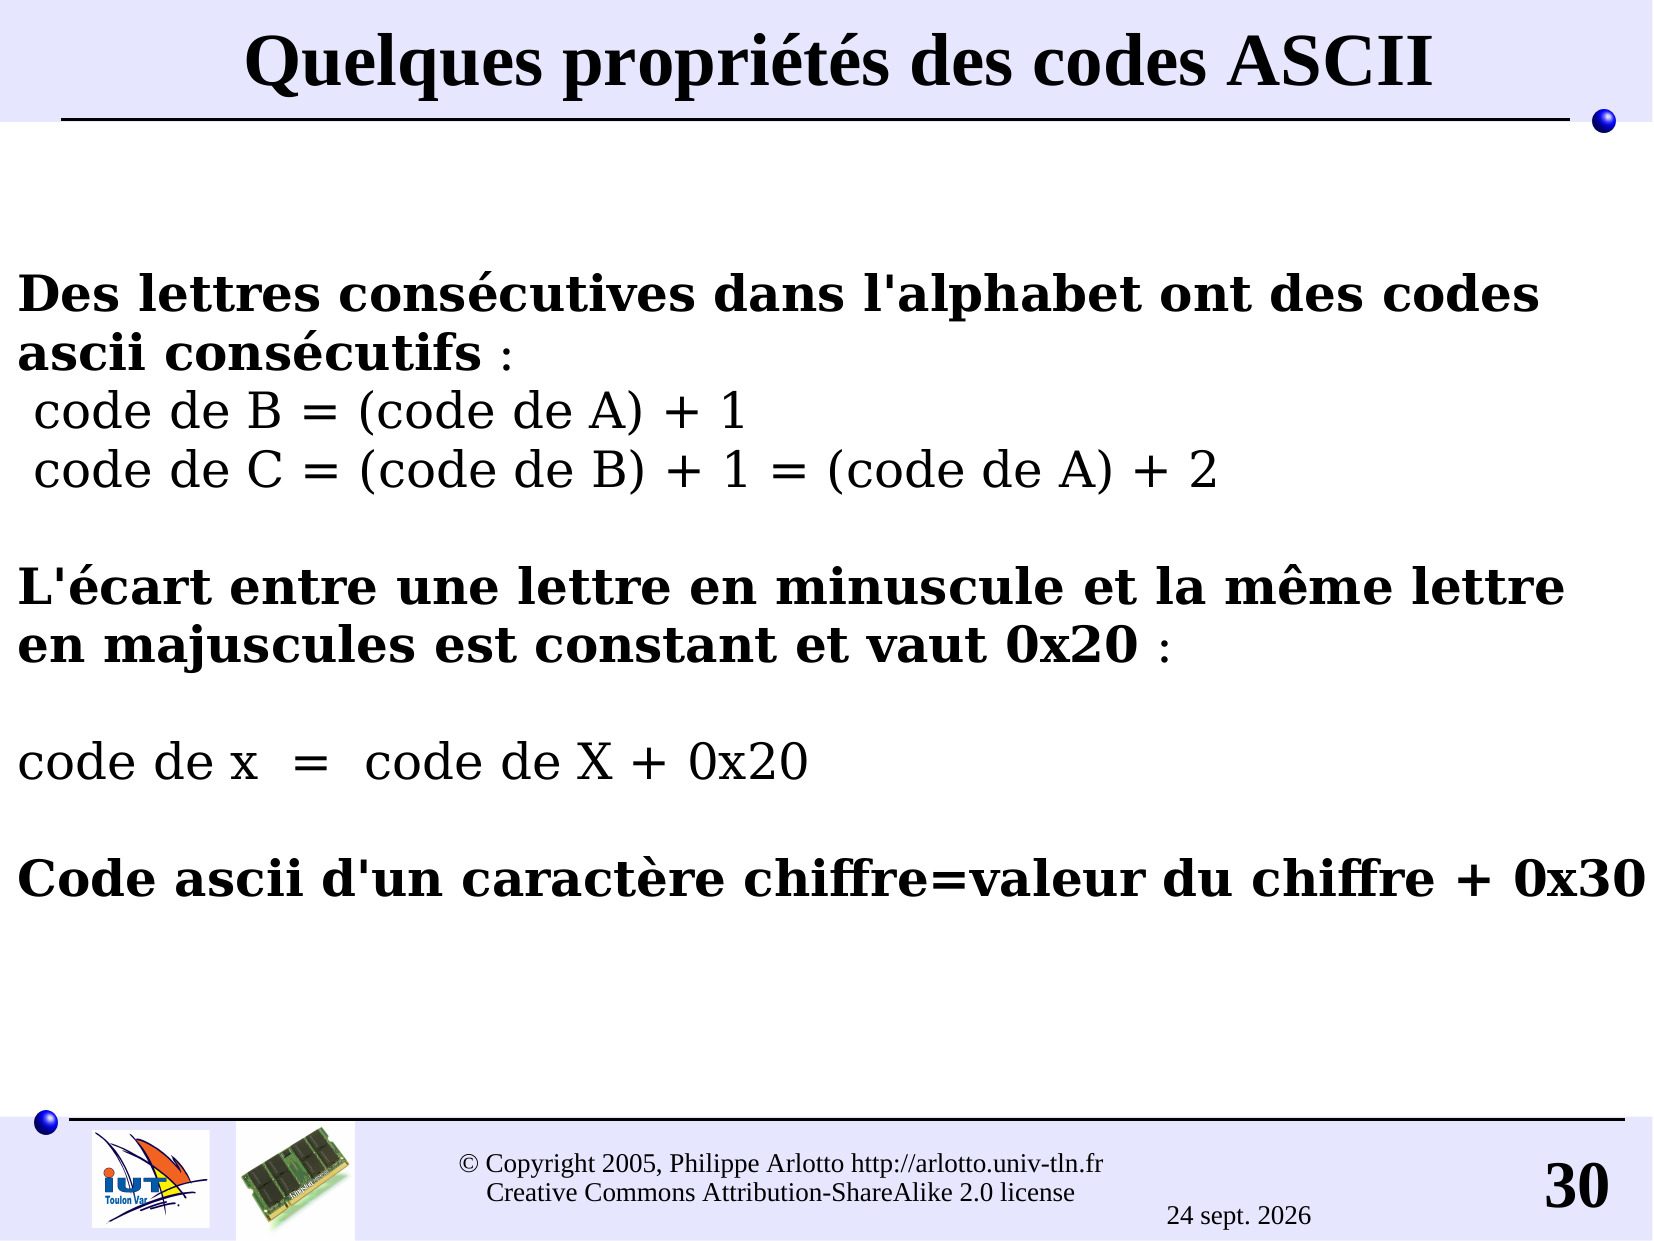

# Quelques propriétés des codes ASCII
Des lettres consécutives dans l'alphabet ont des codes
ascii consécutifs :
 code de B = (code de A) + 1
 code de C = (code de B) + 1 = (code de A) + 2
L'écart entre une lettre en minuscule et la même lettre
en majuscules est constant et vaut 0x20 :
code de x = code de X + 0x20
Code ascii d'un caractère chiffre=valeur du chiffre + 0x30